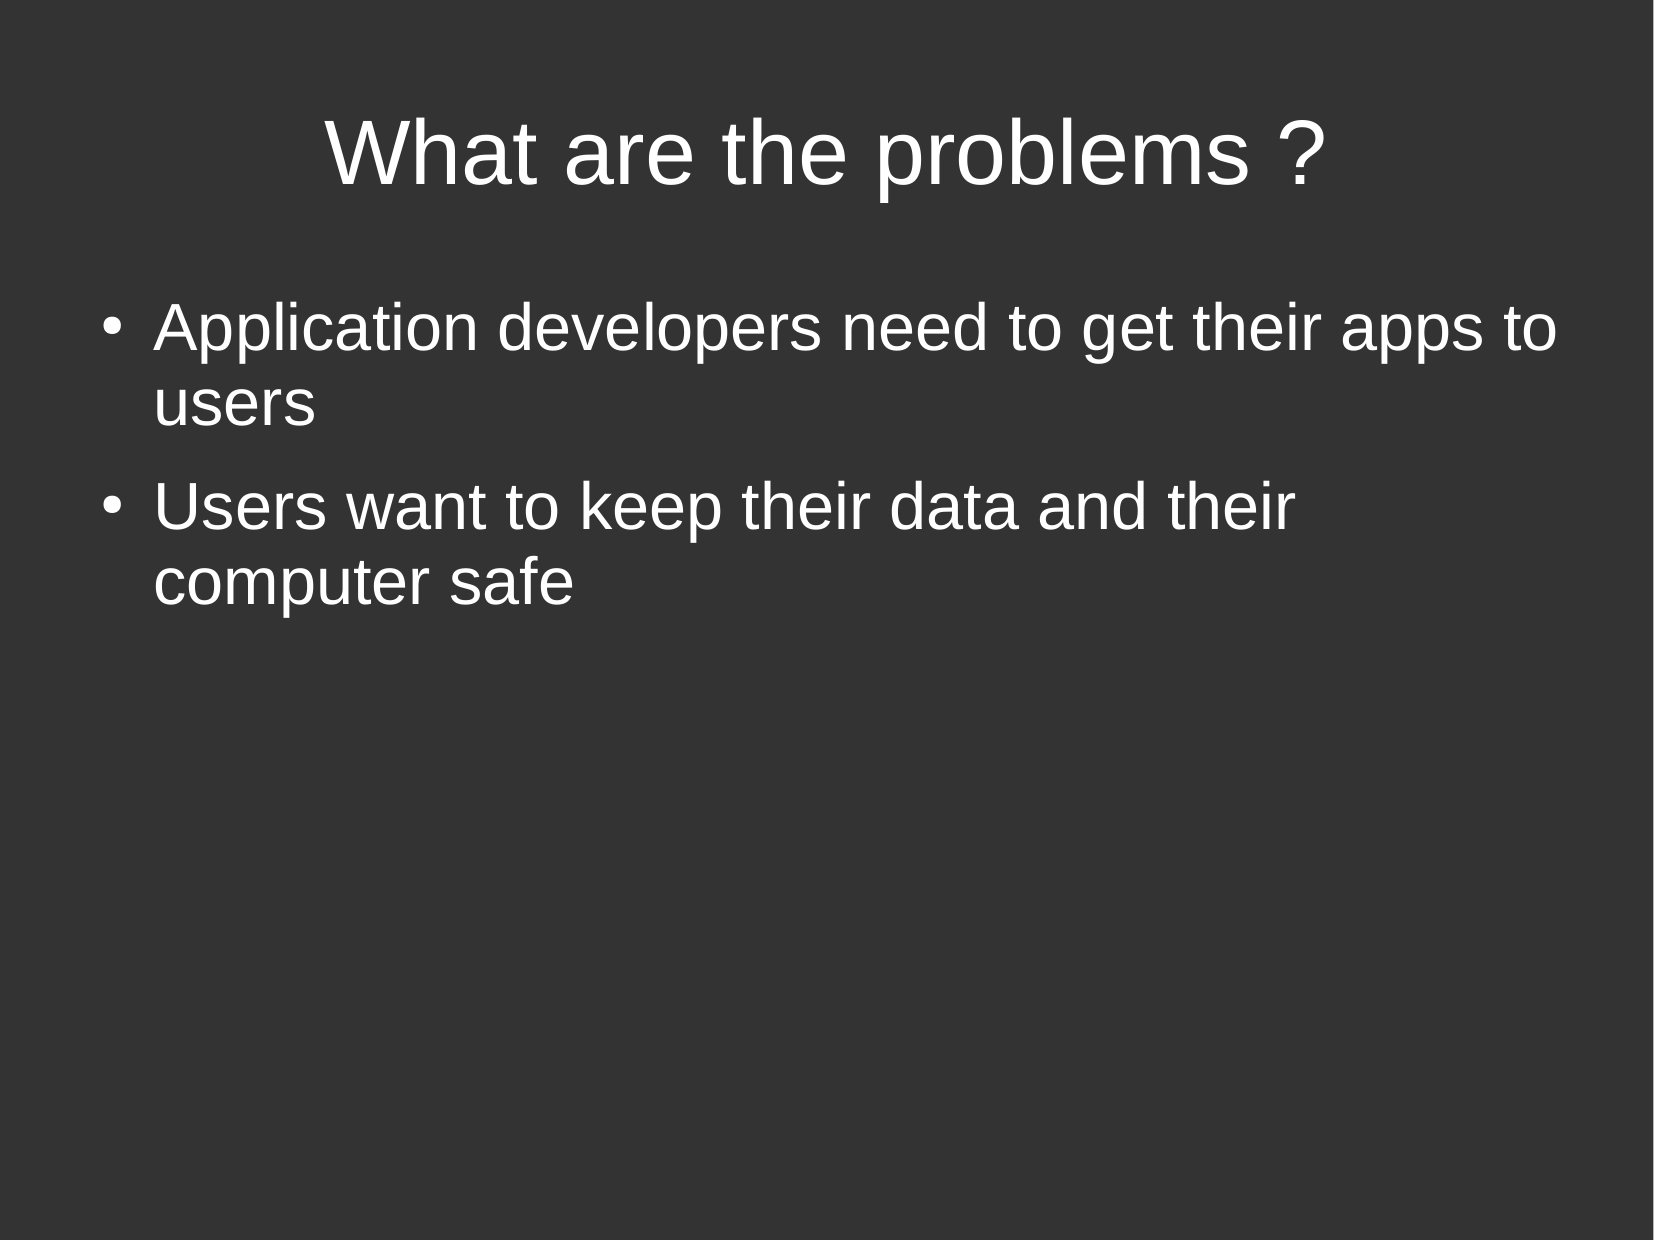

# What are the problems ?
Application developers need to get their apps to users
Users want to keep their data and their computer safe